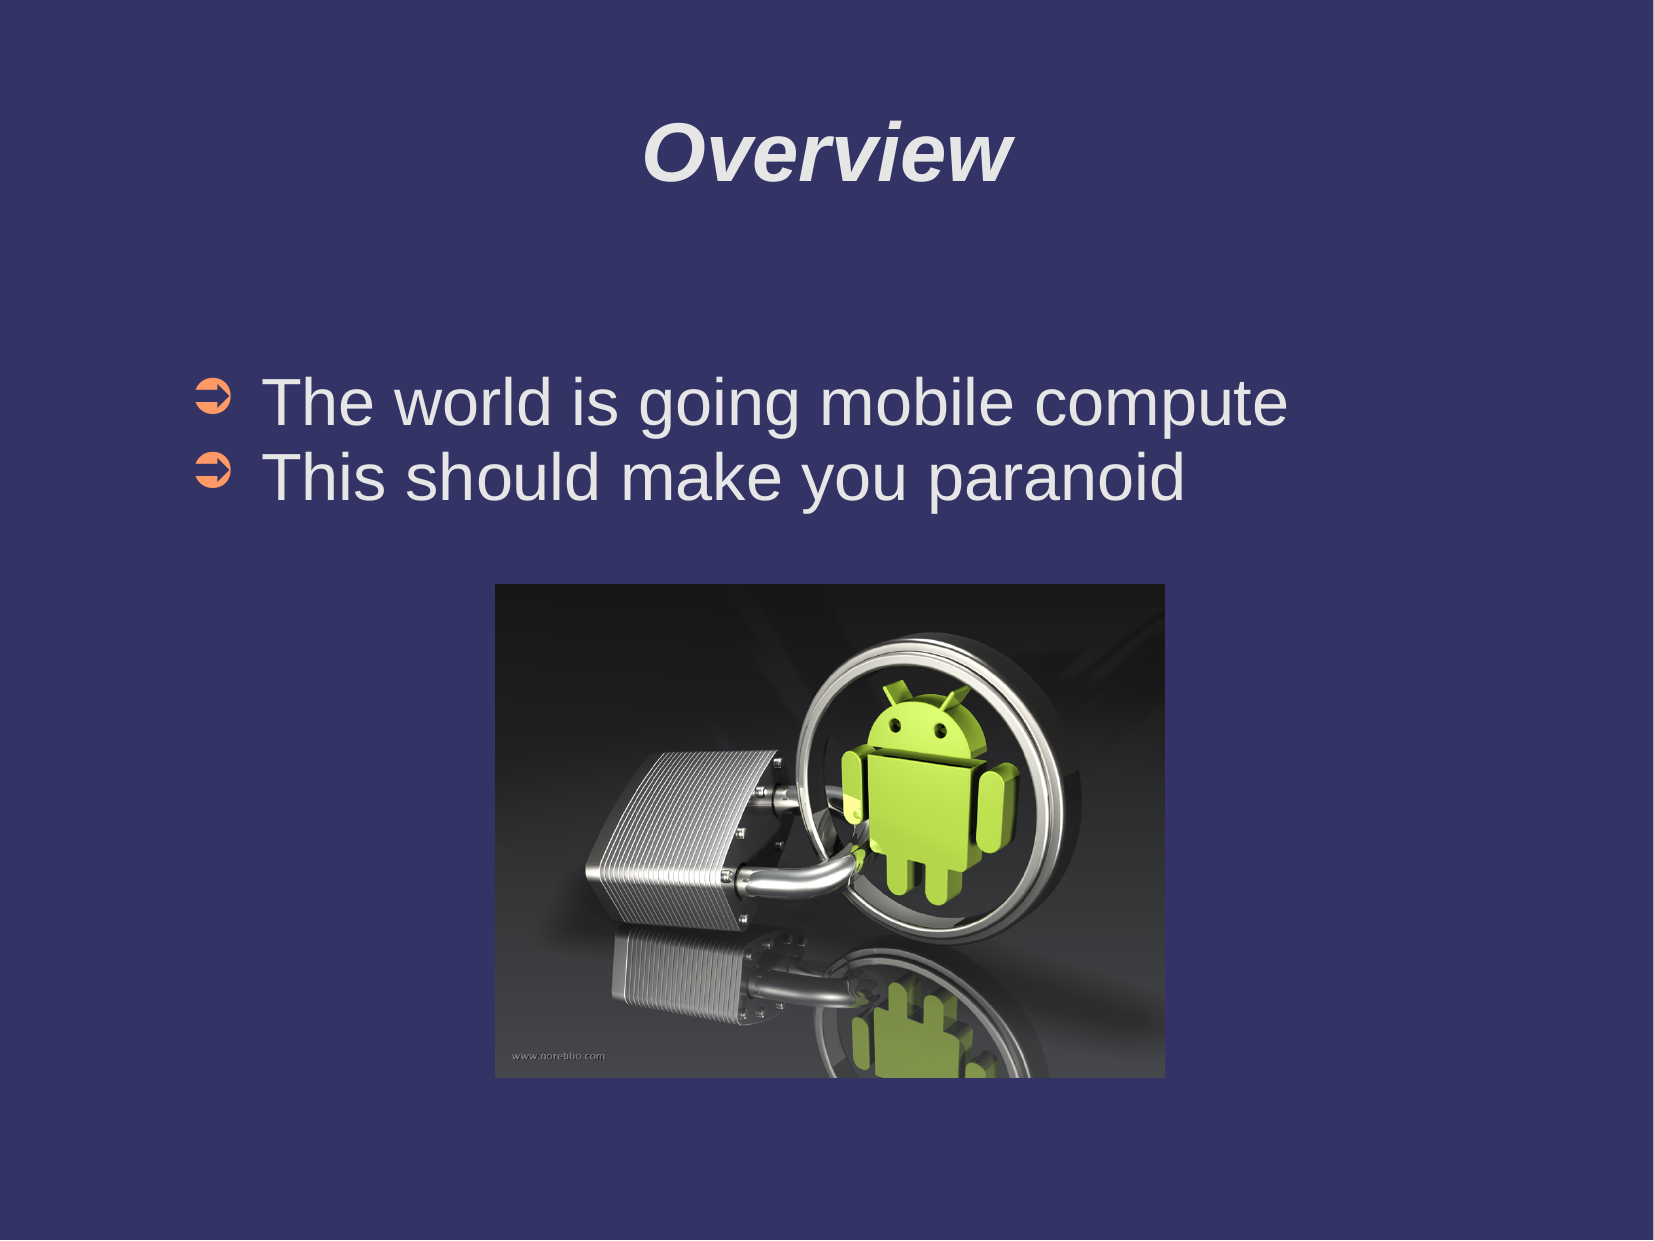

# Overview
The world is going mobile compute
This should make you paranoid